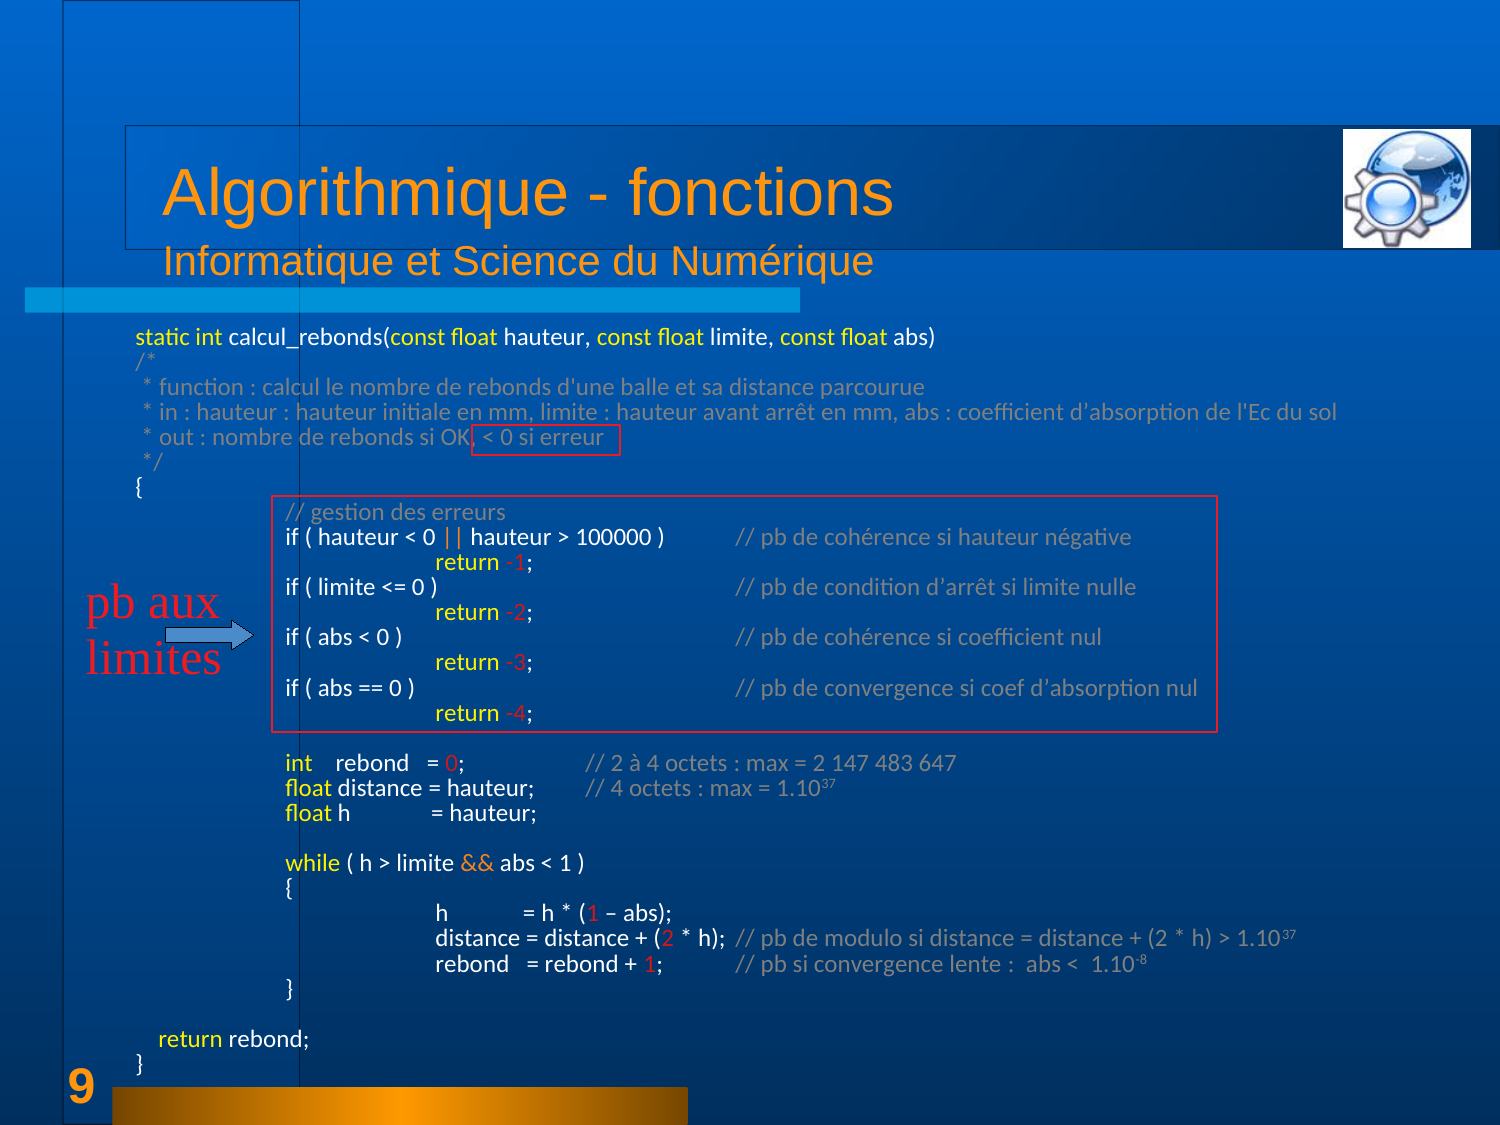

static int calcul_rebonds(const float hauteur, const float limite, const float abs)
/*
 * function : calcul le nombre de rebonds d'une balle et sa distance parcourue
 * in : hauteur : hauteur initiale en mm, limite : hauteur avant arrêt en mm, abs : coefficient d’absorption de l'Ec du sol
 * out : nombre de rebonds si OK, < 0 si erreur
 */
{
	// gestion des erreurs
	if ( hauteur < 0 || hauteur > 100000 )	// pb de cohérence si hauteur négative
		return -1;
	if ( limite <= 0 ) 	 	// pb de condition d’arrêt si limite nulle
		return -2;
	if ( abs < 0 )	 		// pb de cohérence si coefficient nul
		return -3;
	if ( abs == 0 )	 		// pb de convergence si coef d’absorption nul
		return -4;
	int rebond = 0;	// 2 à 4 octets : max = 2 147 483 647
	float distance = hauteur;	// 4 octets : max = 1.1037
	float h = hauteur;
	while ( h > limite && abs < 1 )
	{
		h = h * (1 – abs);
		distance = distance + (2 * h);	// pb de modulo si distance = distance + (2 * h) > 1.1037
		rebond = rebond + 1;	// pb si convergence lente : abs < 1.10-8
	}
 return rebond;
}
pb aux
limites